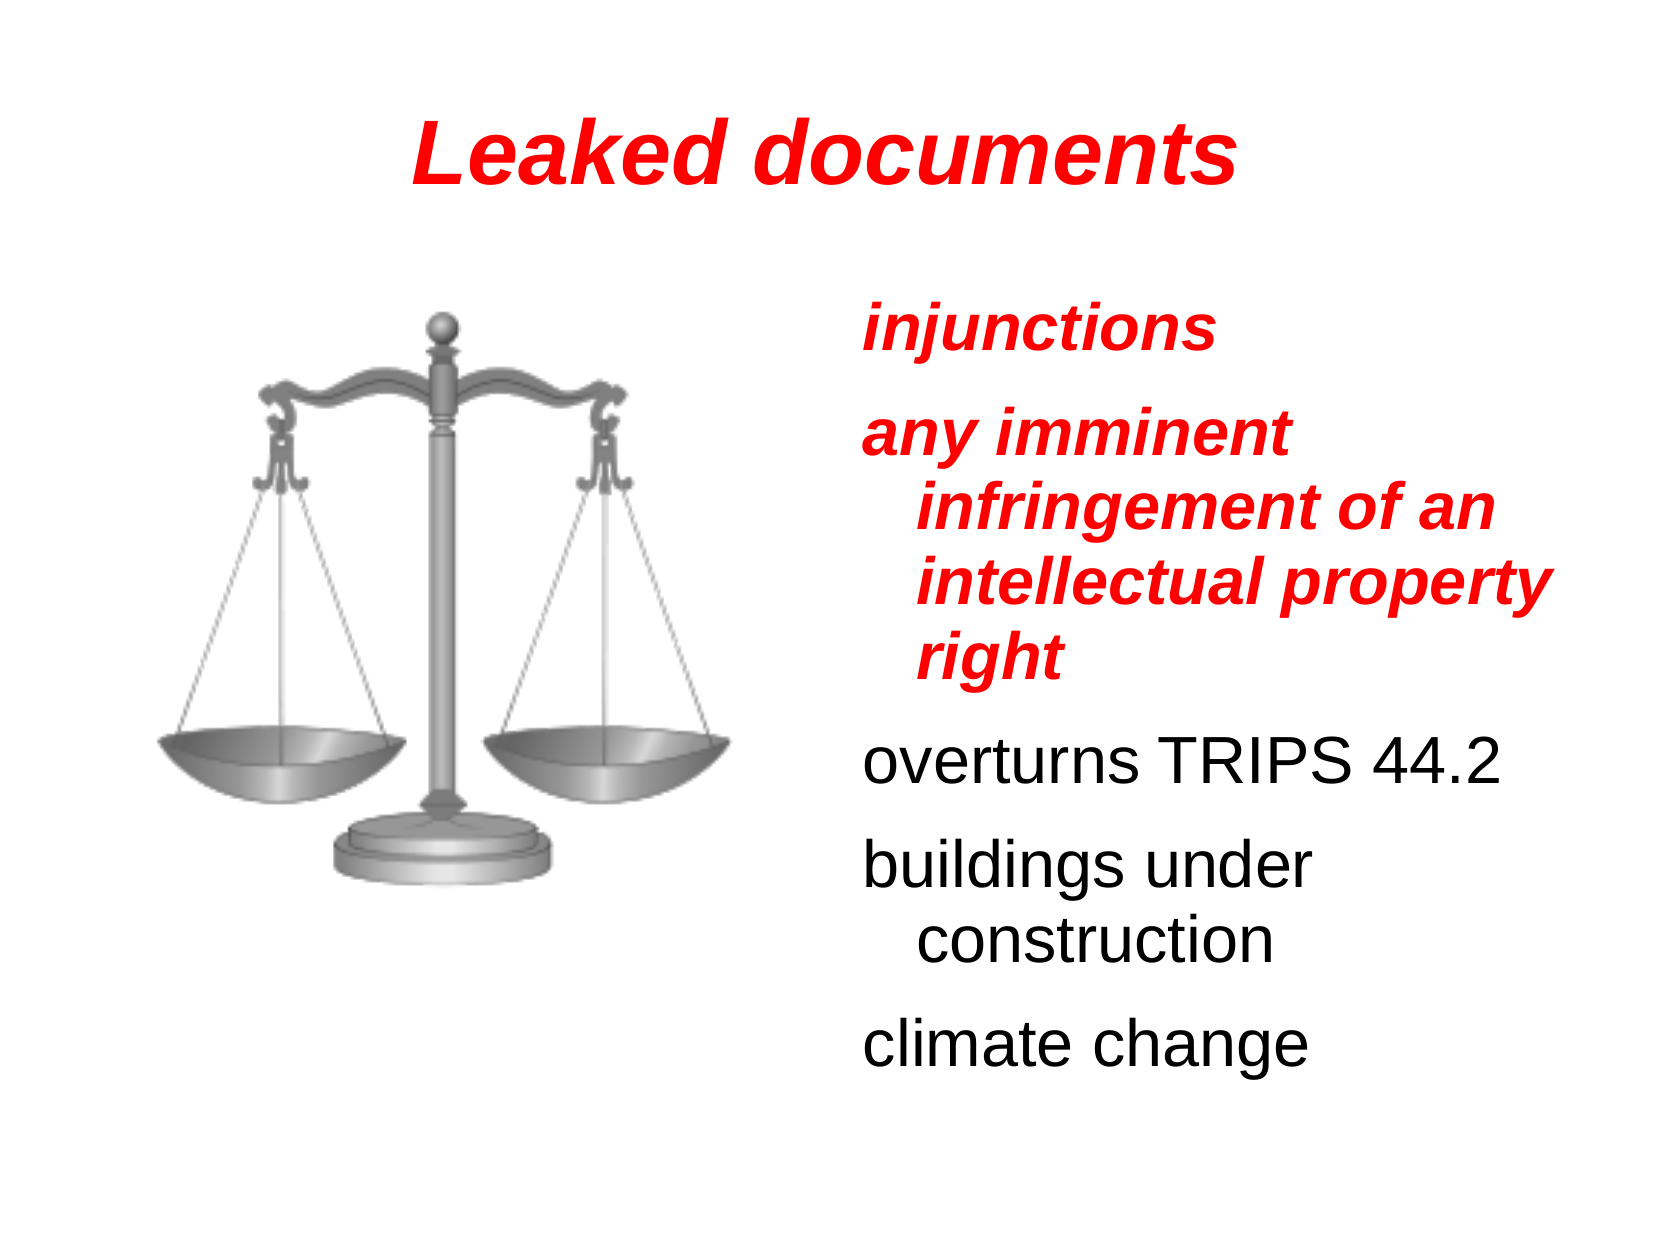

# Leaked documents
injunctions
any imminent infringement of an intellectual property right
overturns TRIPS 44.2
buildings under construction
climate change